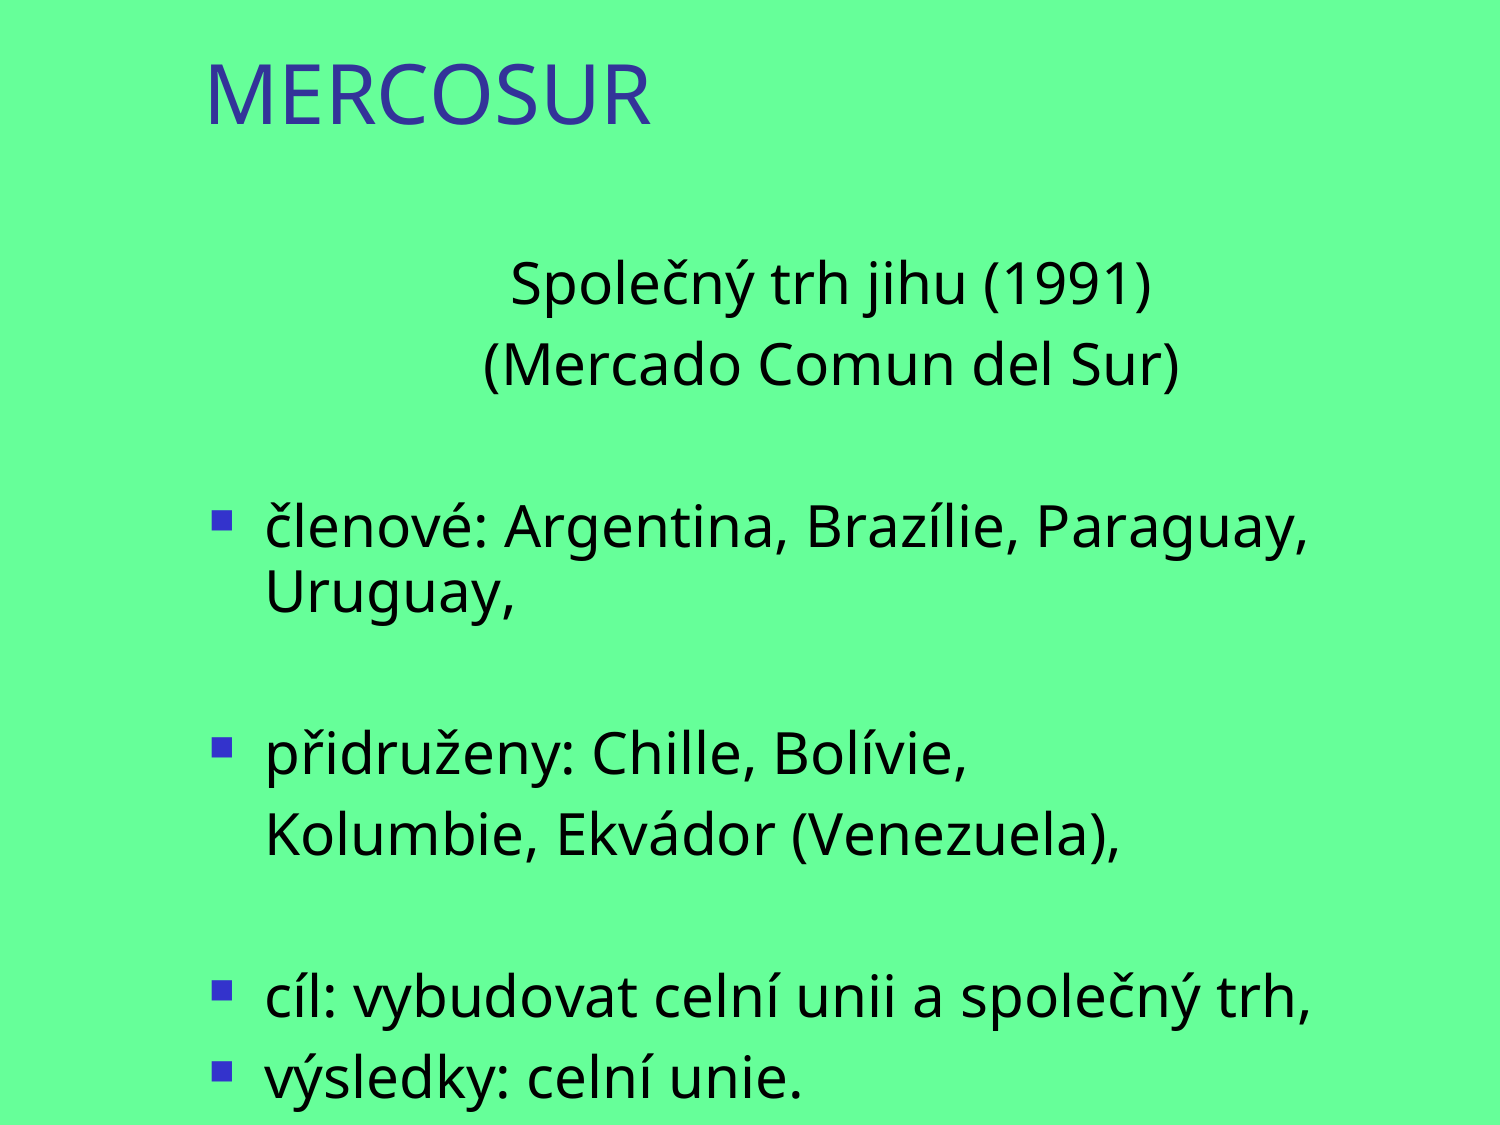

# MERCOSUR
Společný trh jihu (1991)
(Mercado Comun del Sur)
členové: Argentina, Brazílie, Paraguay, Uruguay,
přidruženy: Chille, Bolívie,
	Kolumbie, Ekvádor (Venezuela),
cíl: vybudovat celní unii a společný trh,
výsledky: celní unie.